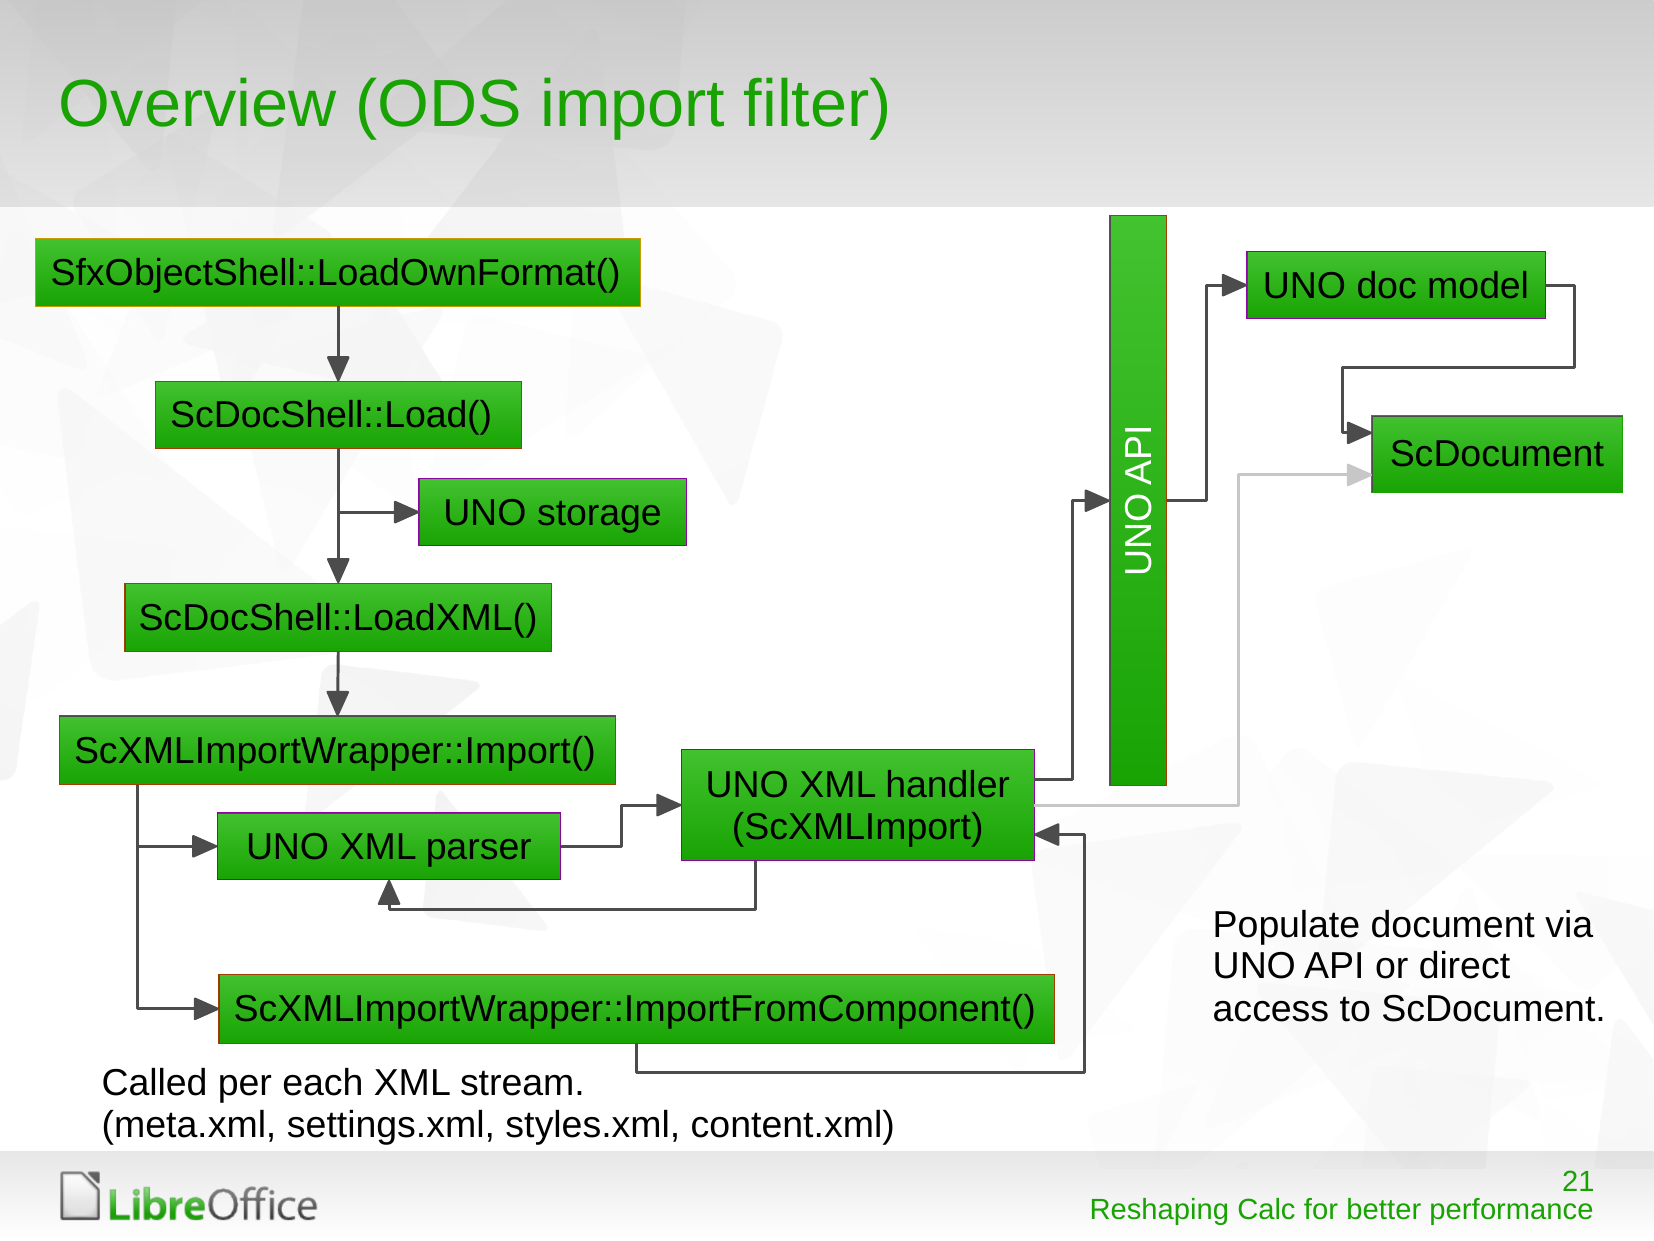

# Overview (ODS import filter)
SfxObjectShell::LoadOwnFormat()
UNO doc model
ScDocShell::Load()
ScDocument
UNO API
UNO storage
ScDocShell::LoadXML()
ScXMLImportWrapper::Import()
UNO XML handler
(ScXMLImport)
UNO XML parser
Populate document via UNO API or direct access to ScDocument.
ScXMLImportWrapper::ImportFromComponent()
Called per each XML stream.
(meta.xml, settings.xml, styles.xml, content.xml)
21
Reshaping Calc for better performance